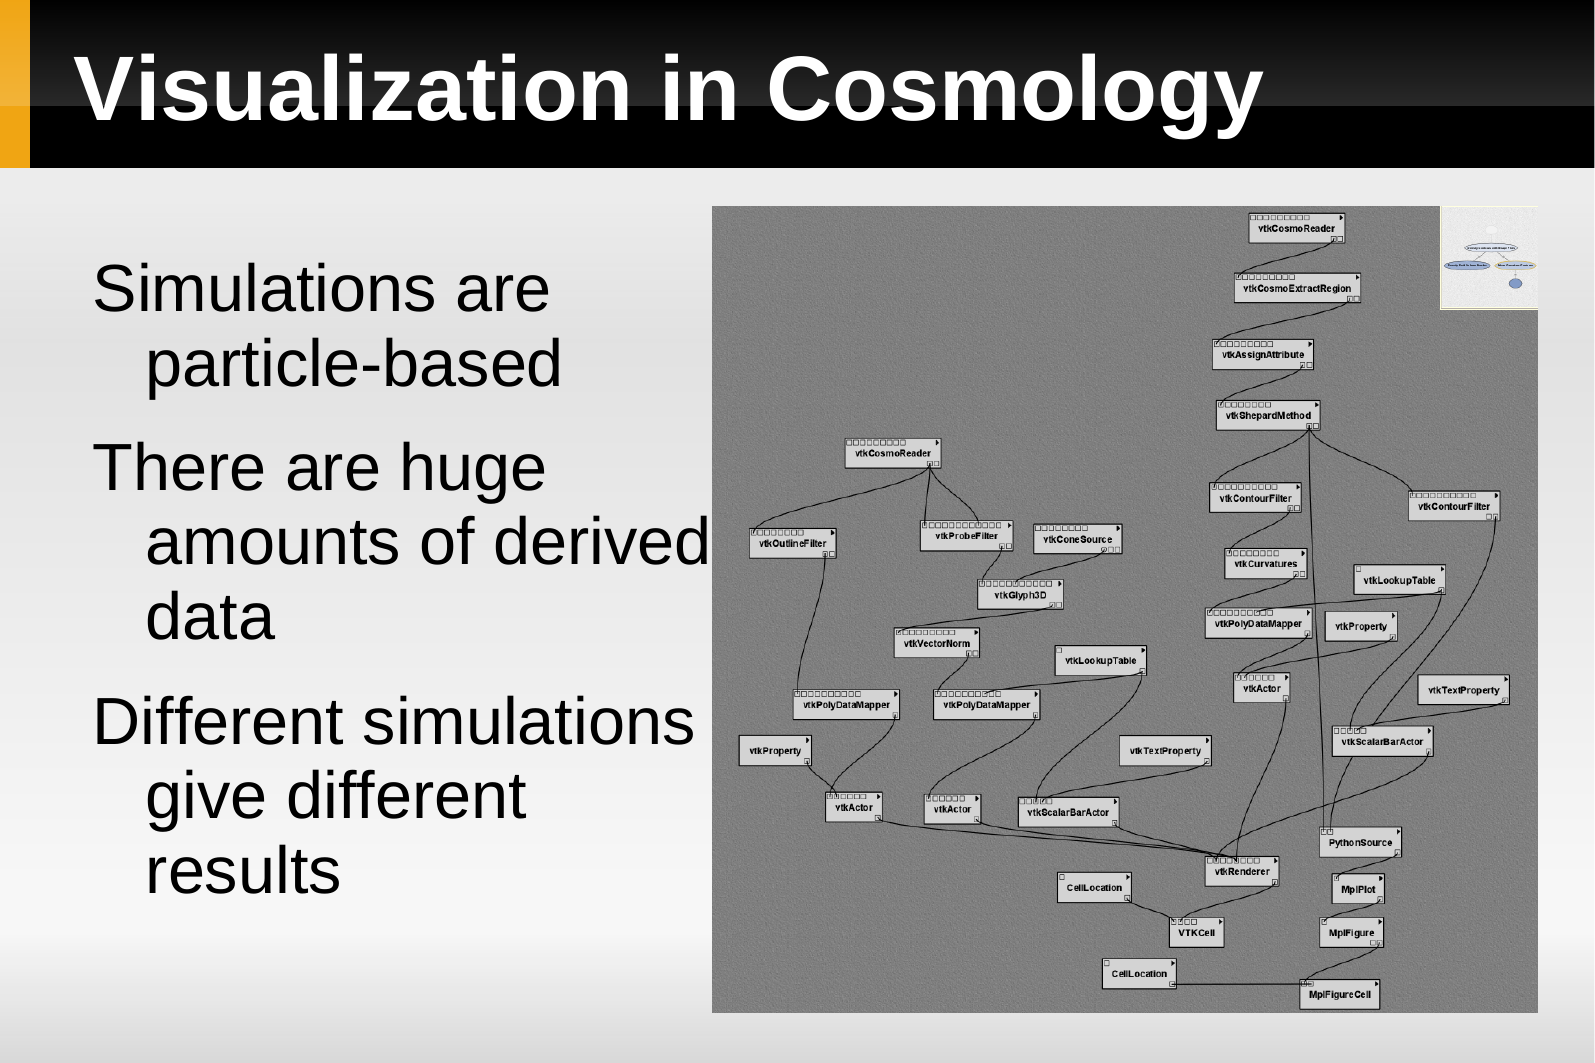

# Visualization in Cosmology
Simulations are particle-based
There are huge amounts of derived data
Different simulations give different results